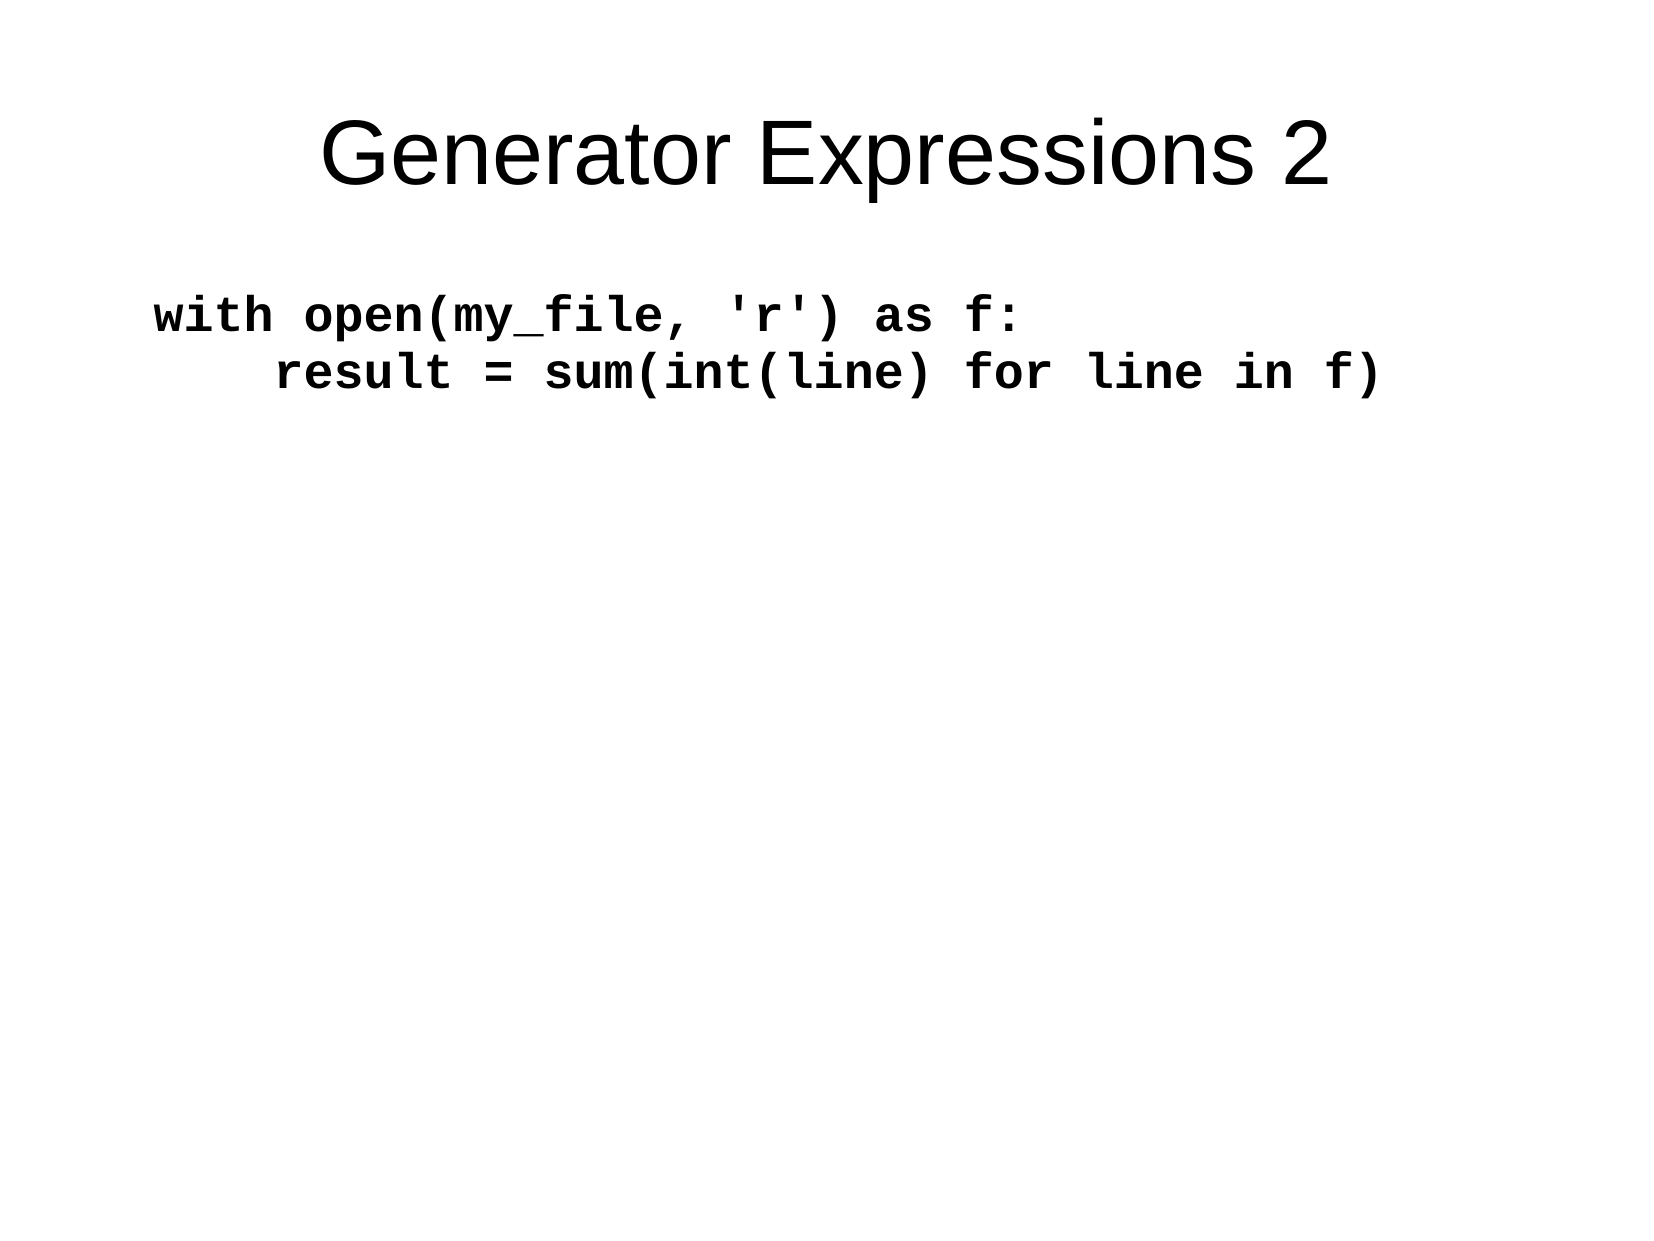

# Generator Expressions 2
with open(my_file, 'r') as f:
 result = sum(int(line) for line in f)